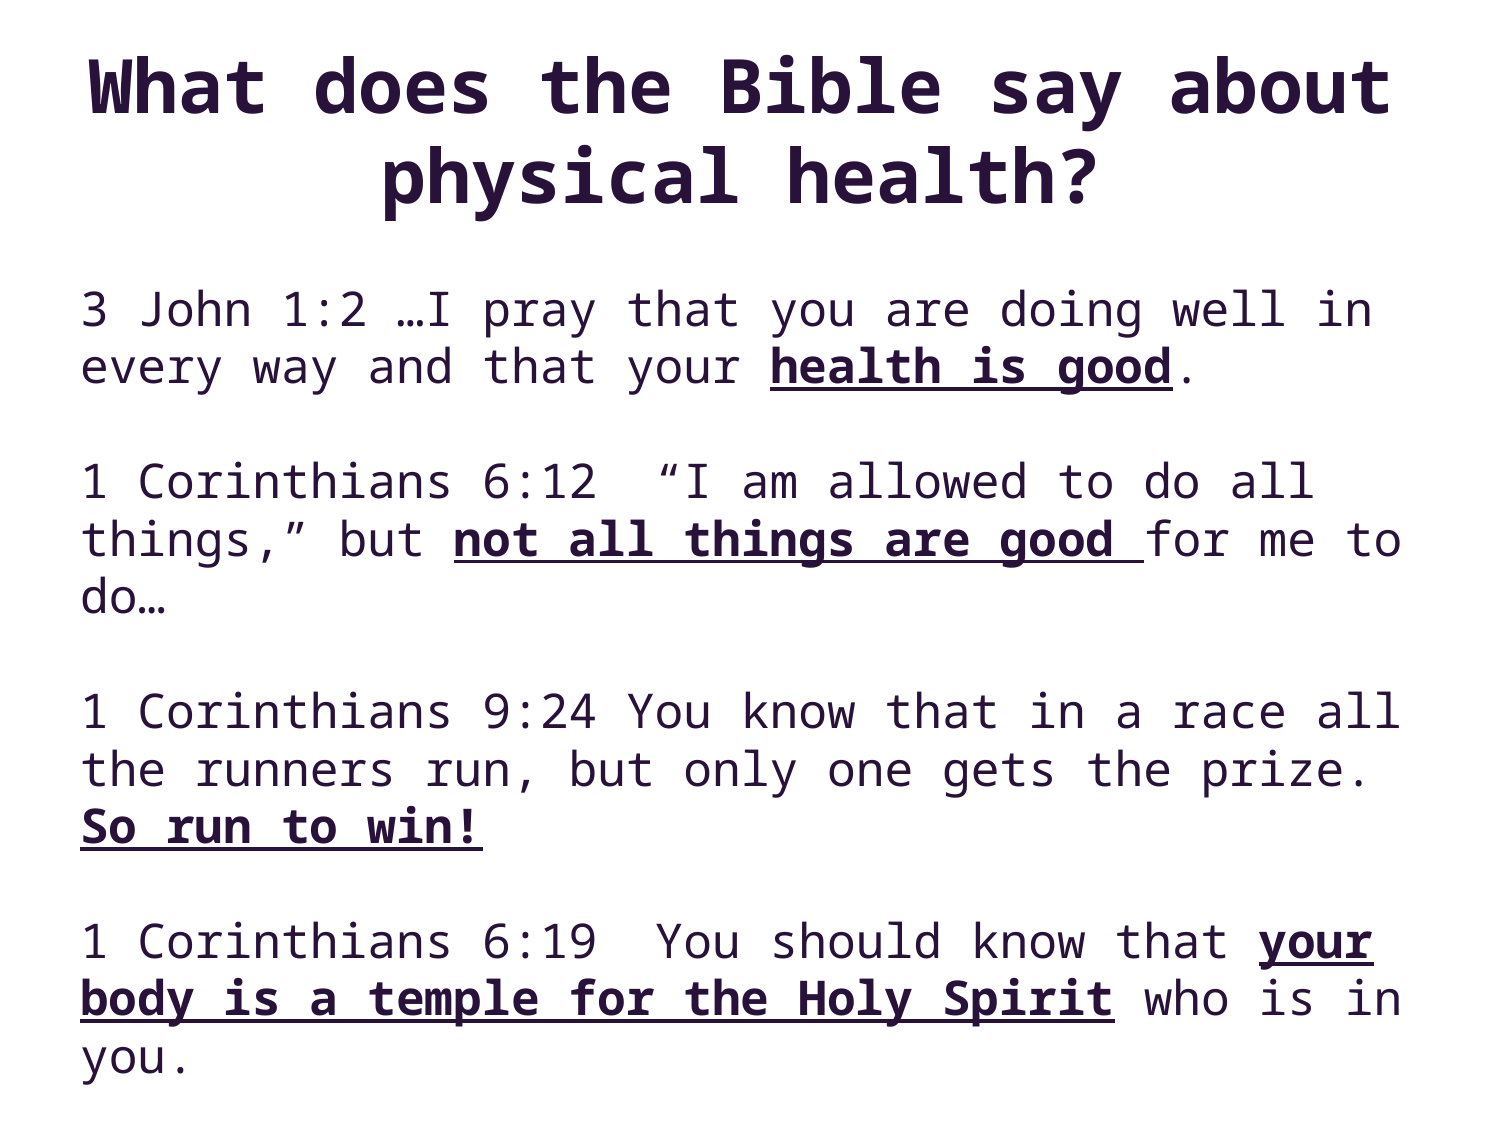

What does the Bible say about physical health?
3 John 1:2 …I pray that you are doing well in every way and that your health is good.
1 Corinthians 6:12 “I am allowed to do all things,” but not all things are good for me to do…
1 Corinthians 9:24 You know that in a race all the runners run, but only one gets the prize. So run to win!
1 Corinthians 6:19 You should know that your body is a temple for the Holy Spirit who is in you.
Matthew 6:11 Give us our daily bread